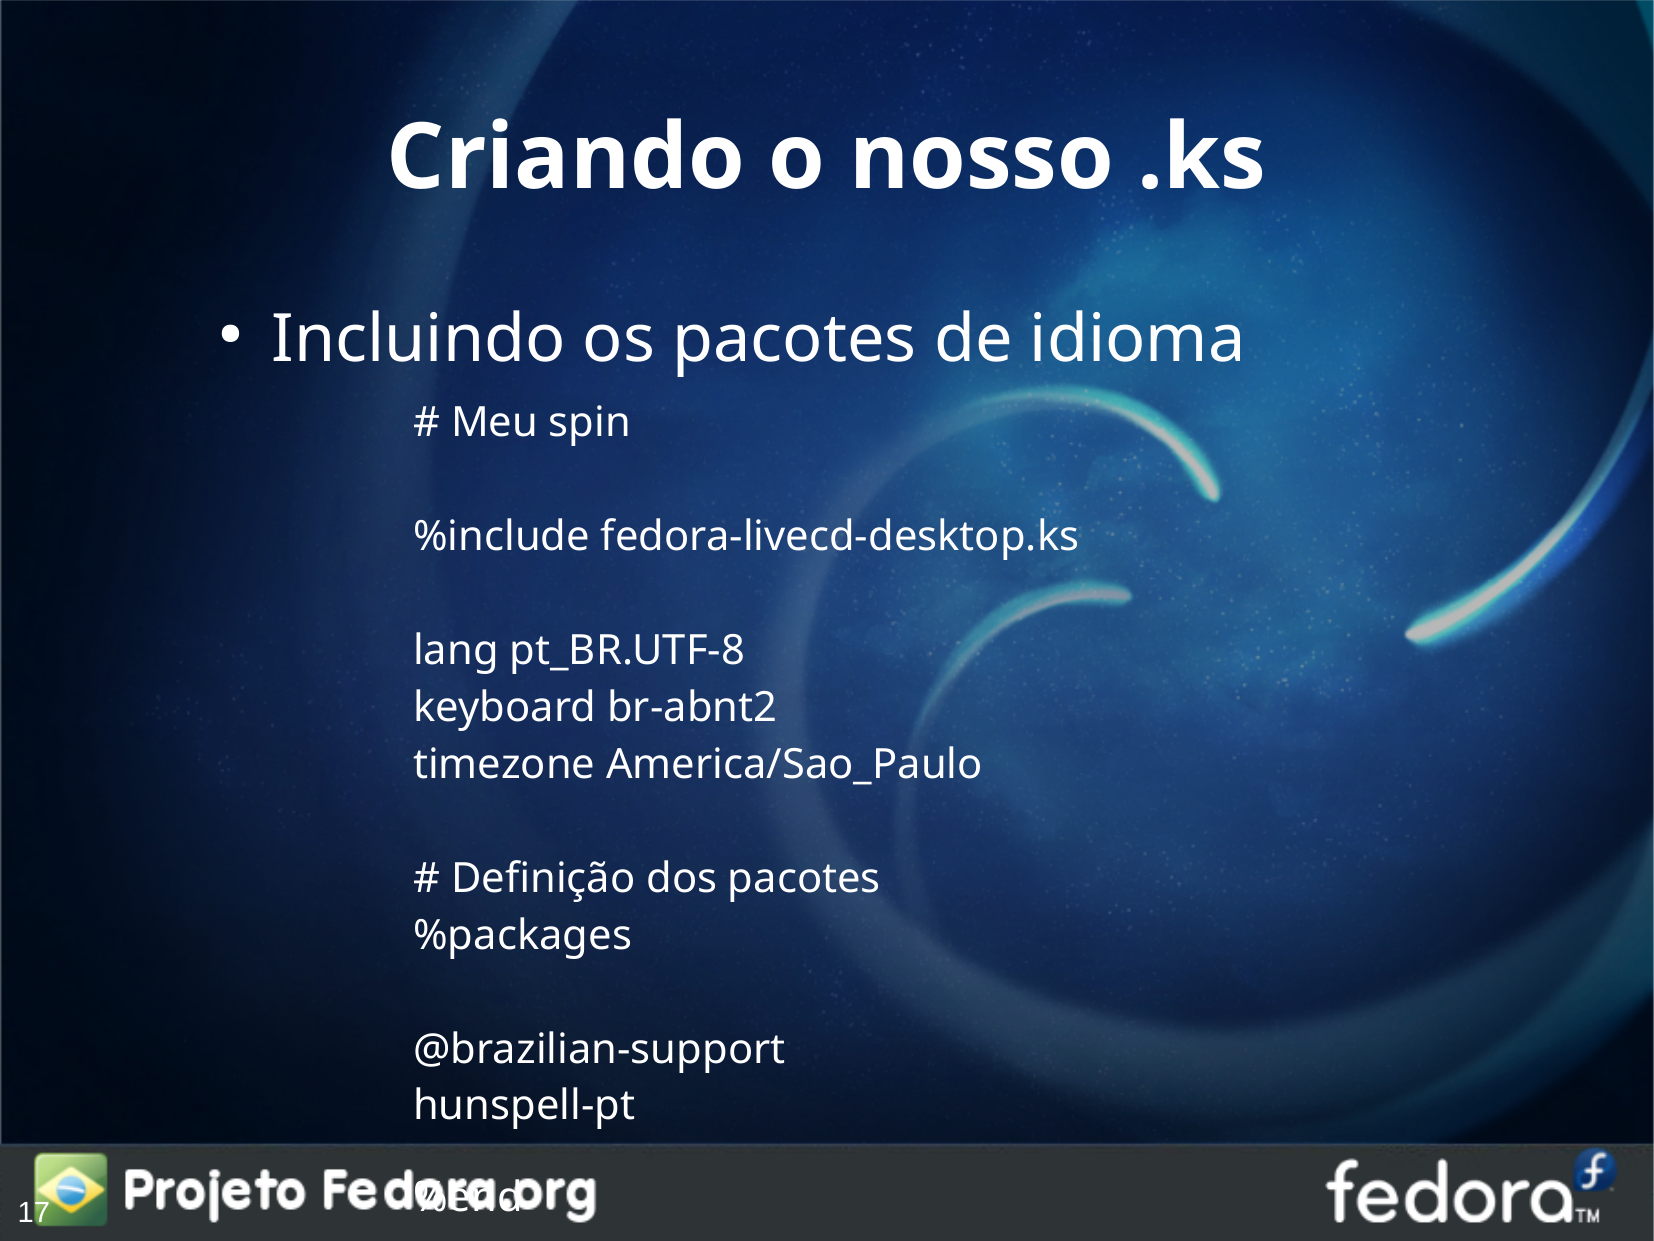

# Criando o nosso .ks
Incluindo os pacotes de idioma
# Meu spin
%include fedora-livecd-desktop.ks
lang pt_BR.UTF-8
keyboard br-abnt2
timezone America/Sao_Paulo
# Definição dos pacotes
%packages
@brazilian-support
hunspell-pt
%end
...
17